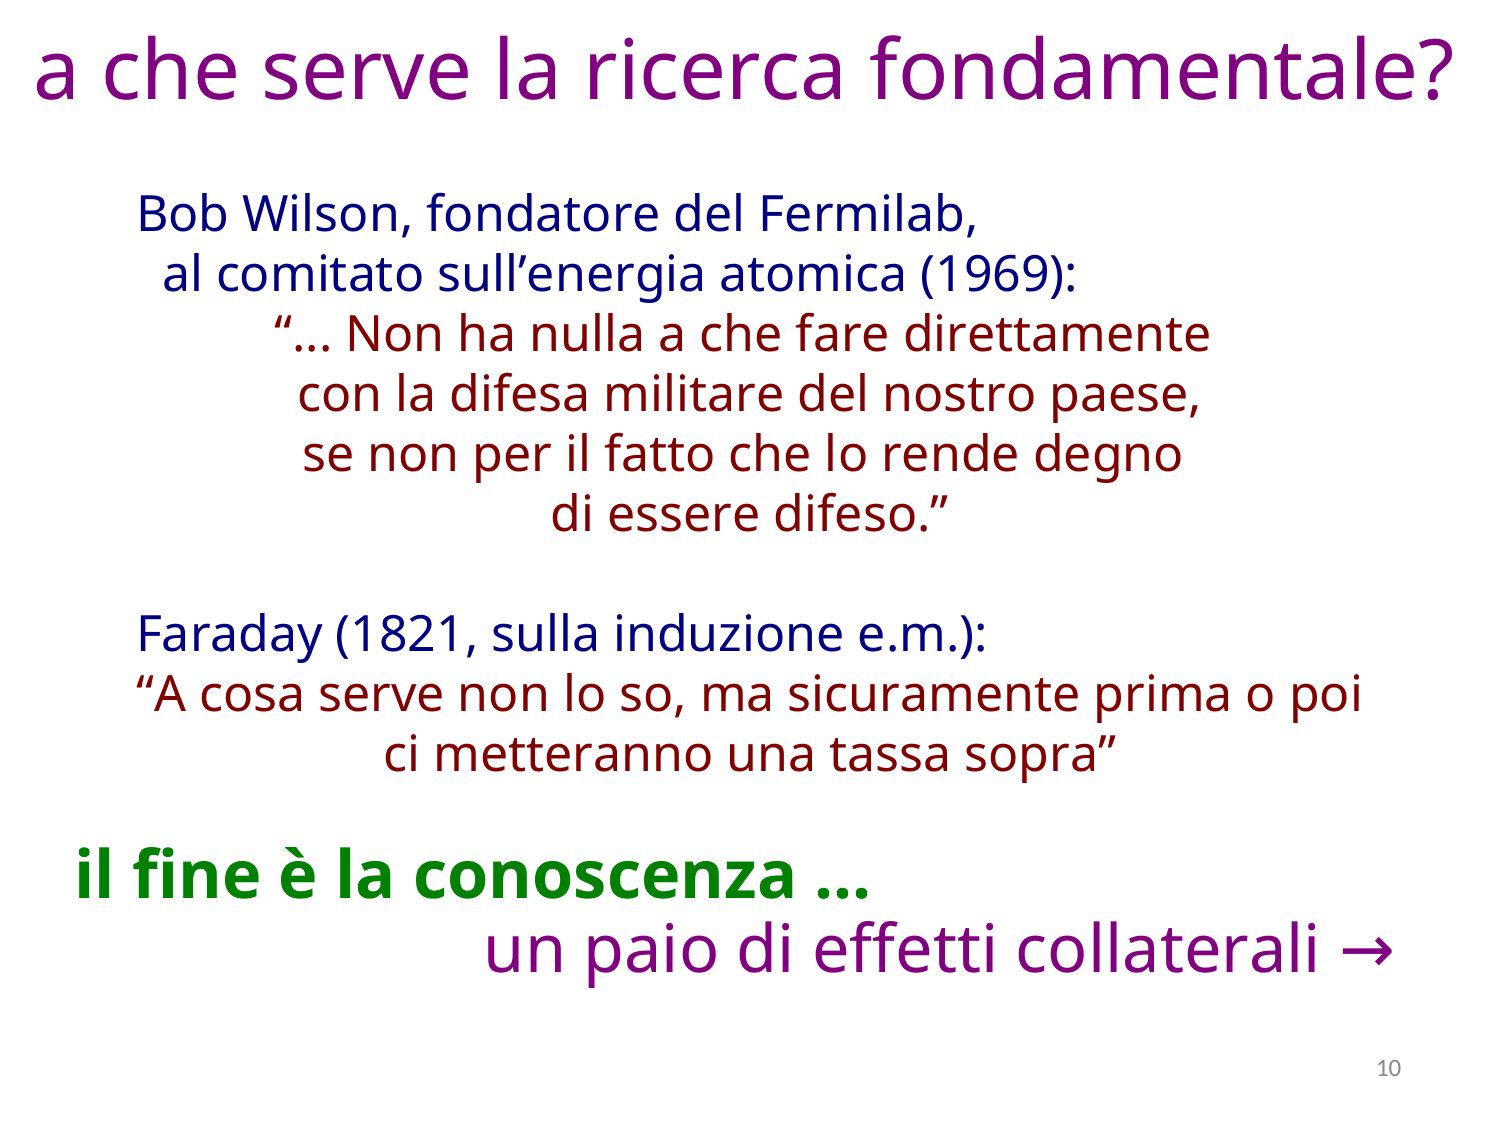

a che serve la ricerca fondamentale?
Bob Wilson, fondatore del Fermilab,
 al comitato sull’energia atomica (1969):
“... Non ha nulla a che fare direttamente
con la difesa militare del nostro paese,
se non per il fatto che lo rende degno
di essere difeso.”
Faraday (1821, sulla induzione e.m.):
“A cosa serve non lo so, ma sicuramente prima o poi
ci metteranno una tassa sopra”
il fine è la conoscenza ...
un paio di effetti collaterali →
10